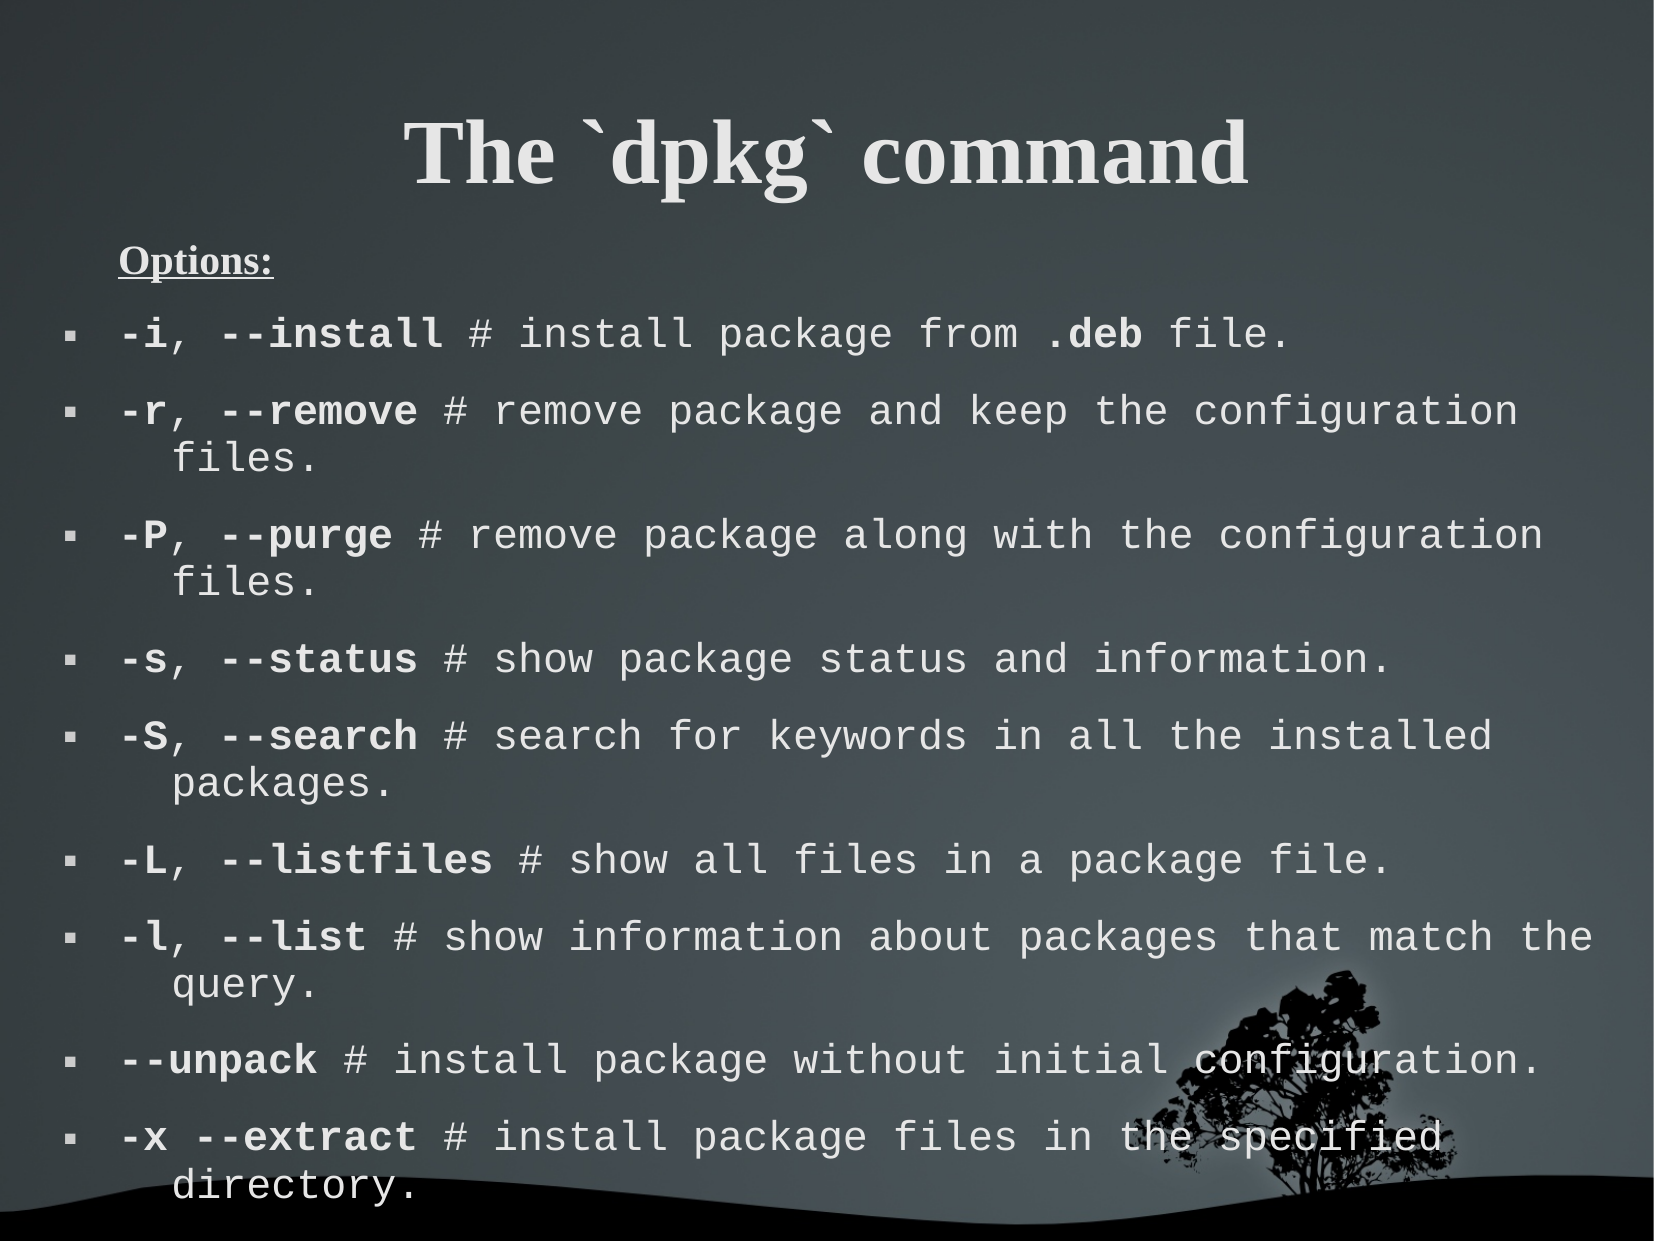

The `dpkg` command
# Options:
-i, --install # install package from .deb file.
-r, --remove # remove package and keep the configuration files.
-P, --purge # remove package along with the configuration files.
-s, --status # show package status and information.
-S, --search # search for keywords in all the installed packages.
-L, --listfiles # show all files in a package file.
-l, --list # show information about packages that match the query.
--unpack # install package without initial configuration.
-x --extract # install package files in the specified directory.